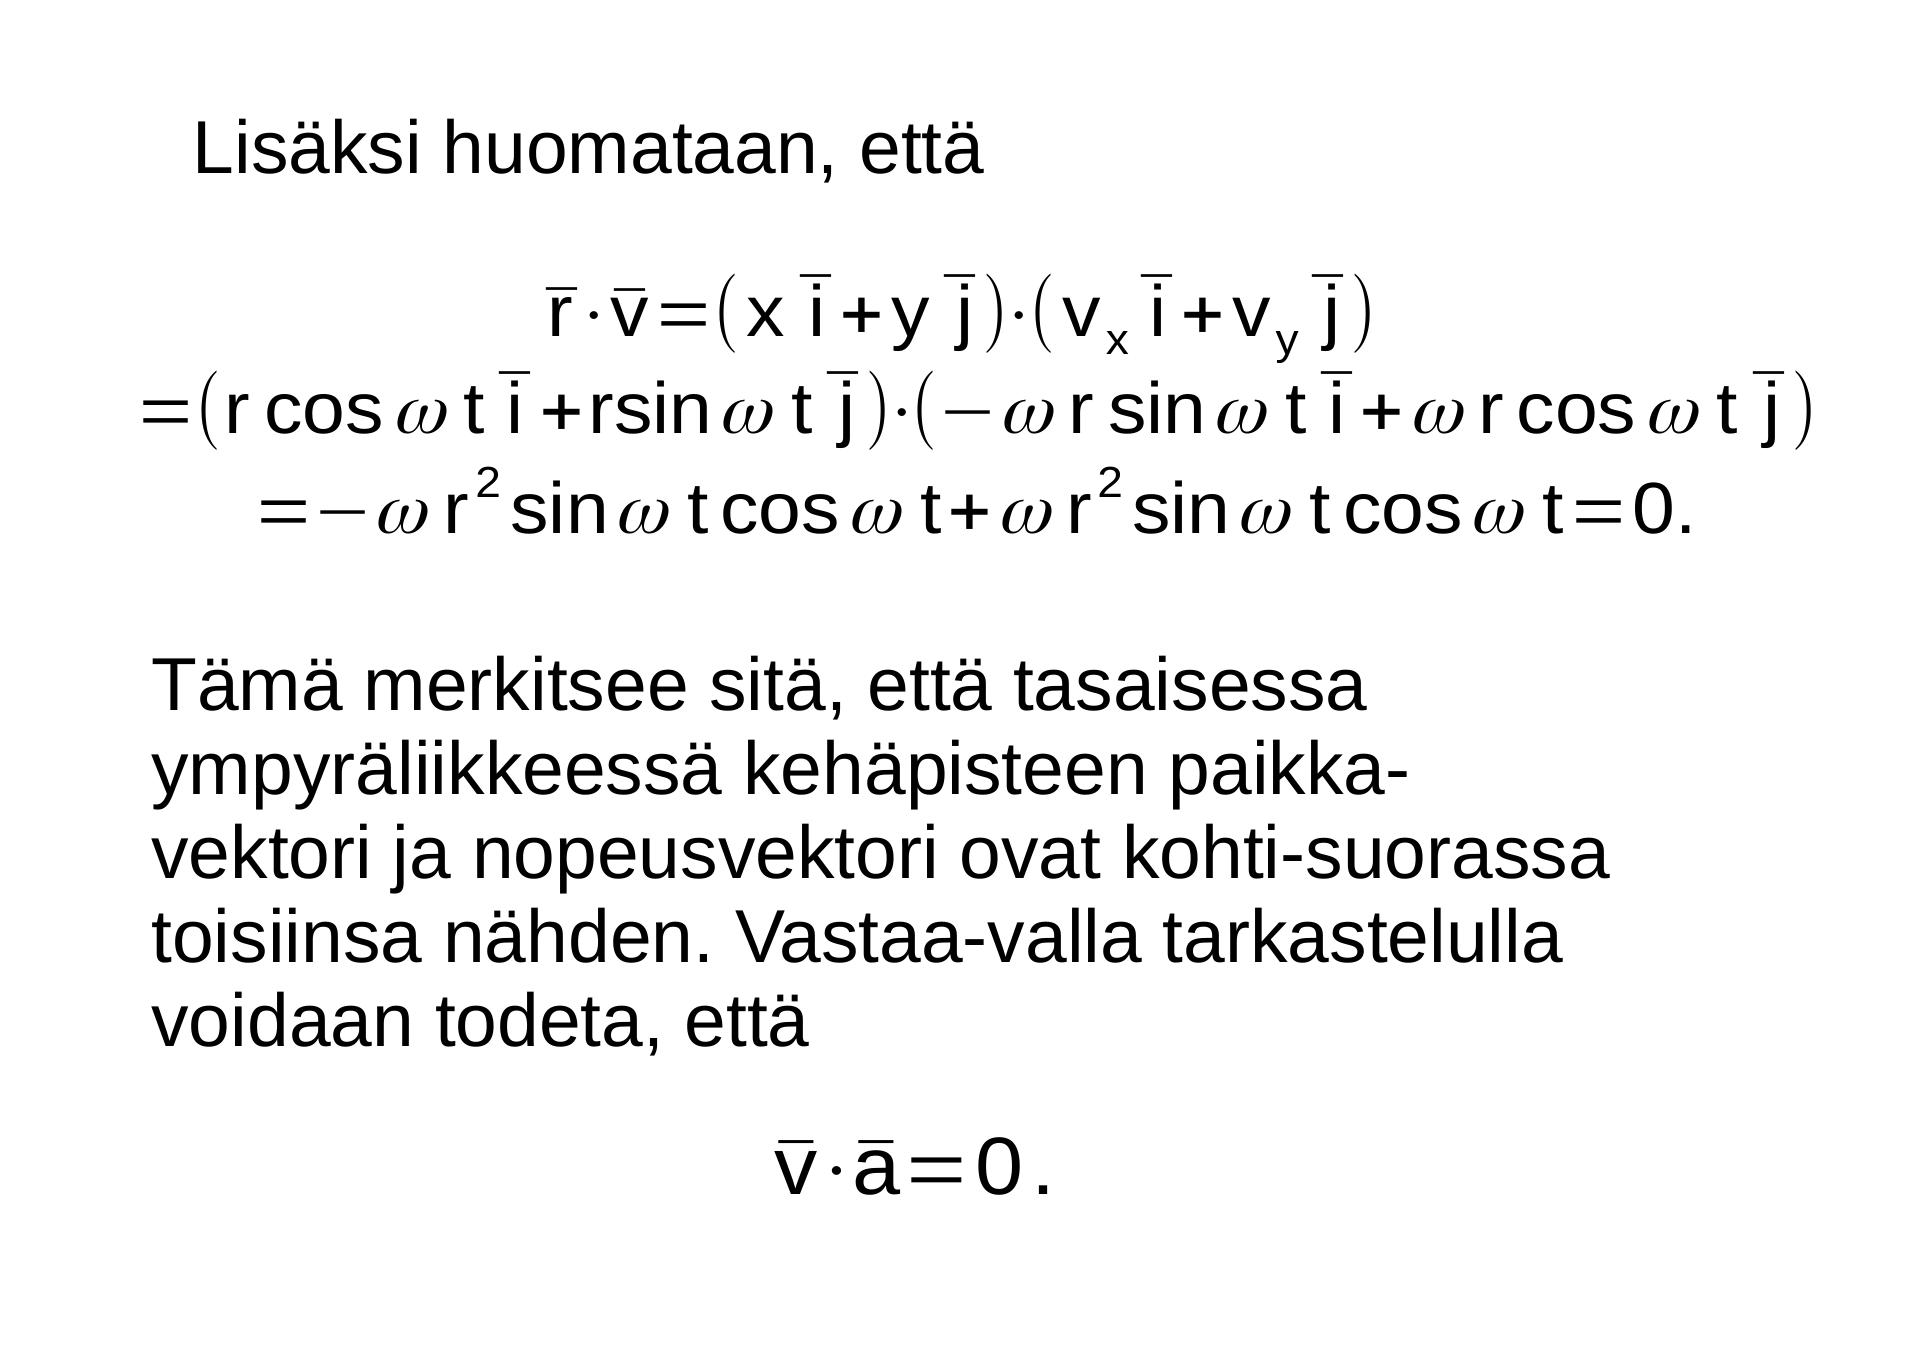

Lisäksi huomataan, että
Tämä merkitsee sitä, että tasaisessa
ympyräliikkeessä kehäpisteen paikka-vektori ja nopeusvektori ovat kohti-suorassa toisiinsa nähden. Vastaa-valla tarkastelulla voidaan todeta, että